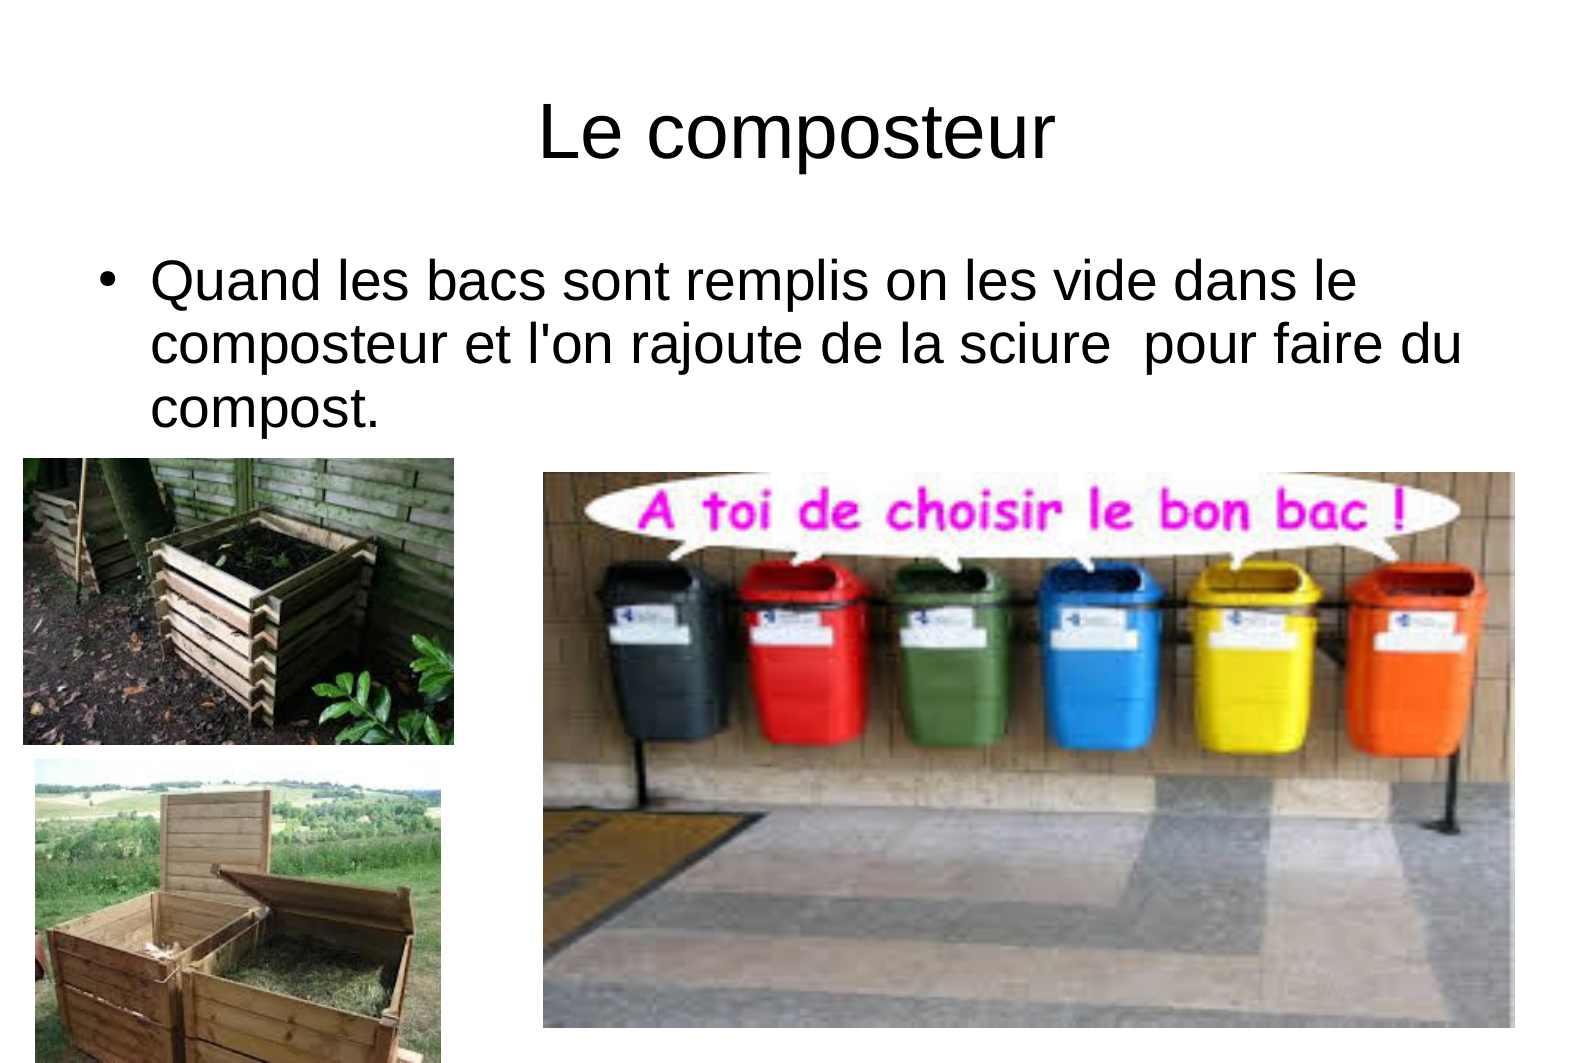

# Le composteur
Quand les bacs sont remplis on les vide dans le composteur et l'on rajoute de la sciure pour faire du compost.